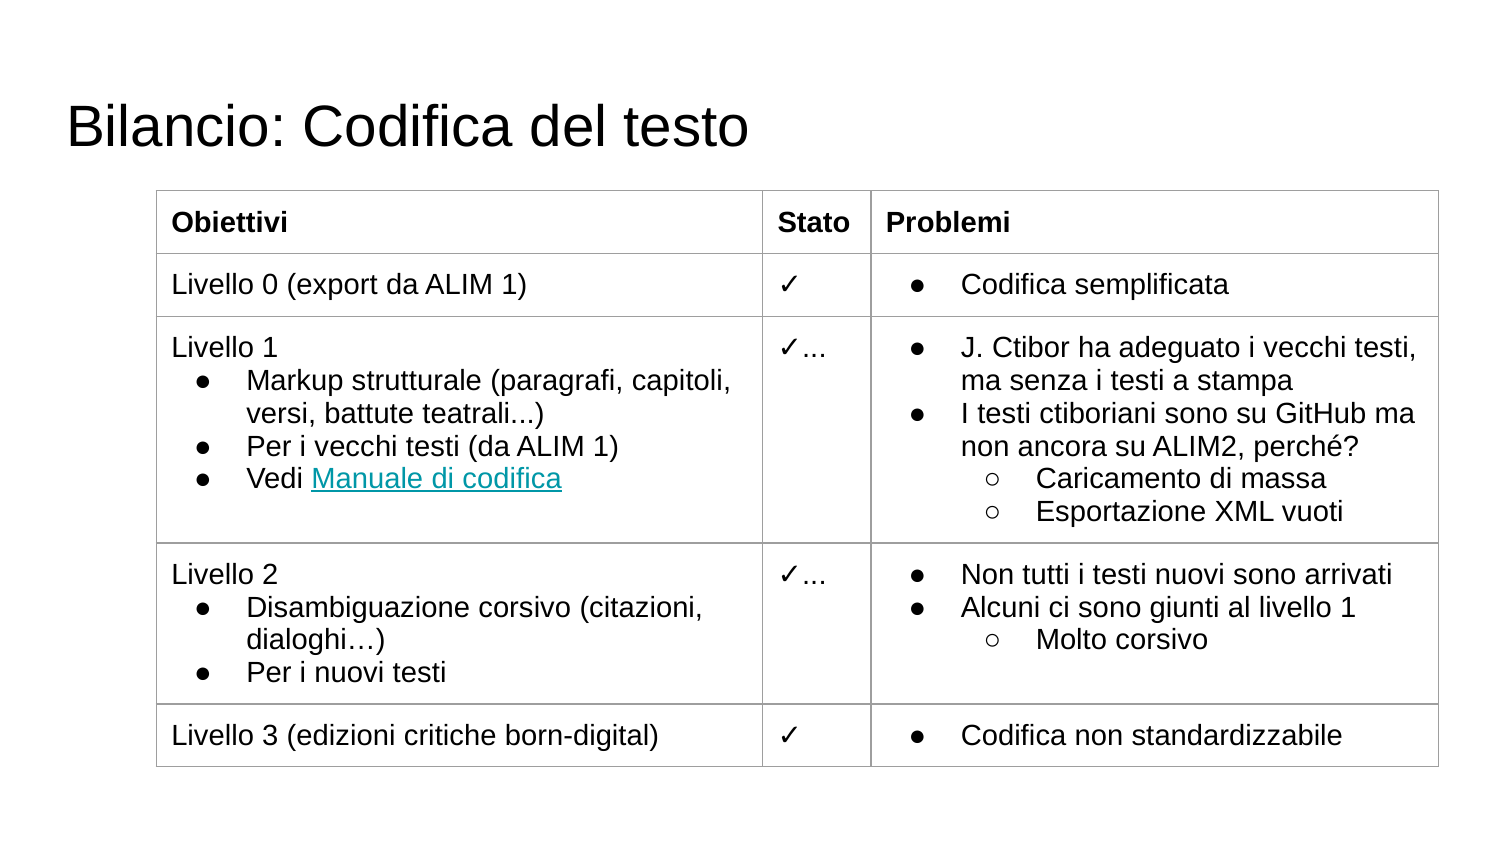

# Bilancio: Codifica del testo
| Obiettivi | Stato | Problemi |
| --- | --- | --- |
| Livello 0 (export da ALIM 1) | ✓ | Codifica semplificata |
| Livello 1 Markup strutturale (paragrafi, capitoli, versi, battute teatrali...) Per i vecchi testi (da ALIM 1) Vedi Manuale di codifica | ✓... | J. Ctibor ha adeguato i vecchi testi, ma senza i testi a stampa I testi ctiboriani sono su GitHub ma non ancora su ALIM2, perché? Caricamento di massa Esportazione XML vuoti |
| Livello 2 Disambiguazione corsivo (citazioni, dialoghi…) Per i nuovi testi | ✓... | Non tutti i testi nuovi sono arrivati Alcuni ci sono giunti al livello 1 Molto corsivo |
| Livello 3 (edizioni critiche born-digital) | ✓ | Codifica non standardizzabile |